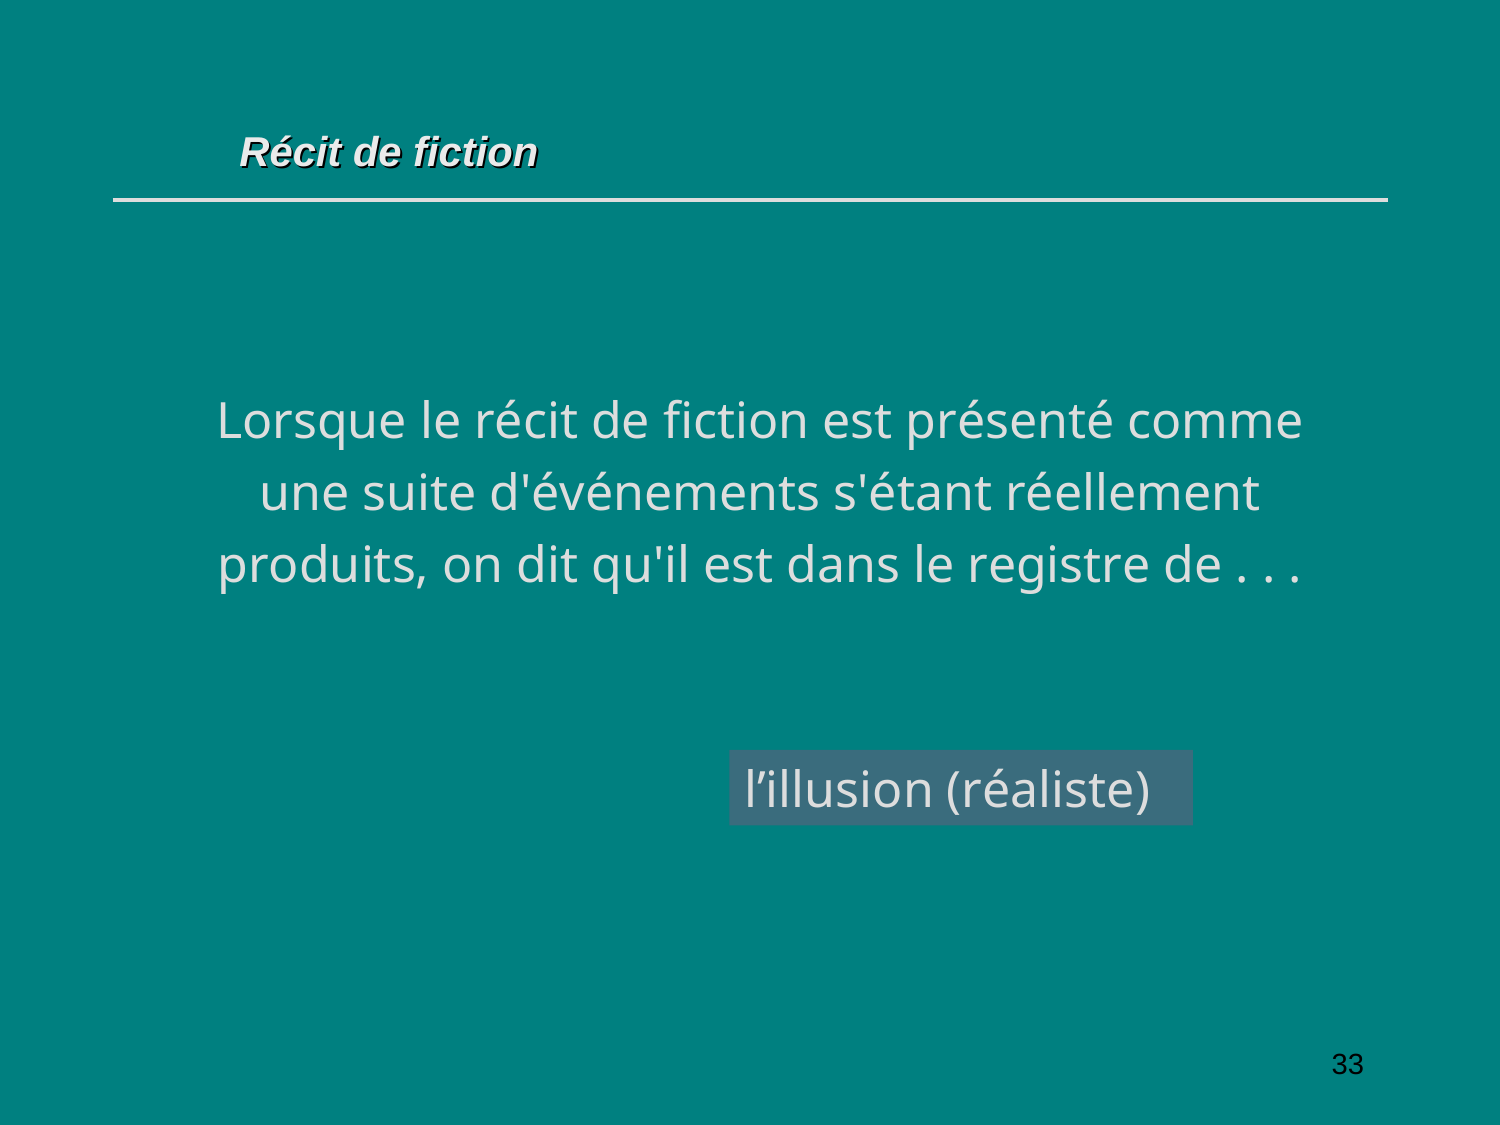

Récit de fiction
Lorsque le récit de fiction est présenté comme une suite d'événements s'étant réellement produits, on dit qu'il est dans le registre de . . .
l’illusion (réaliste)
33